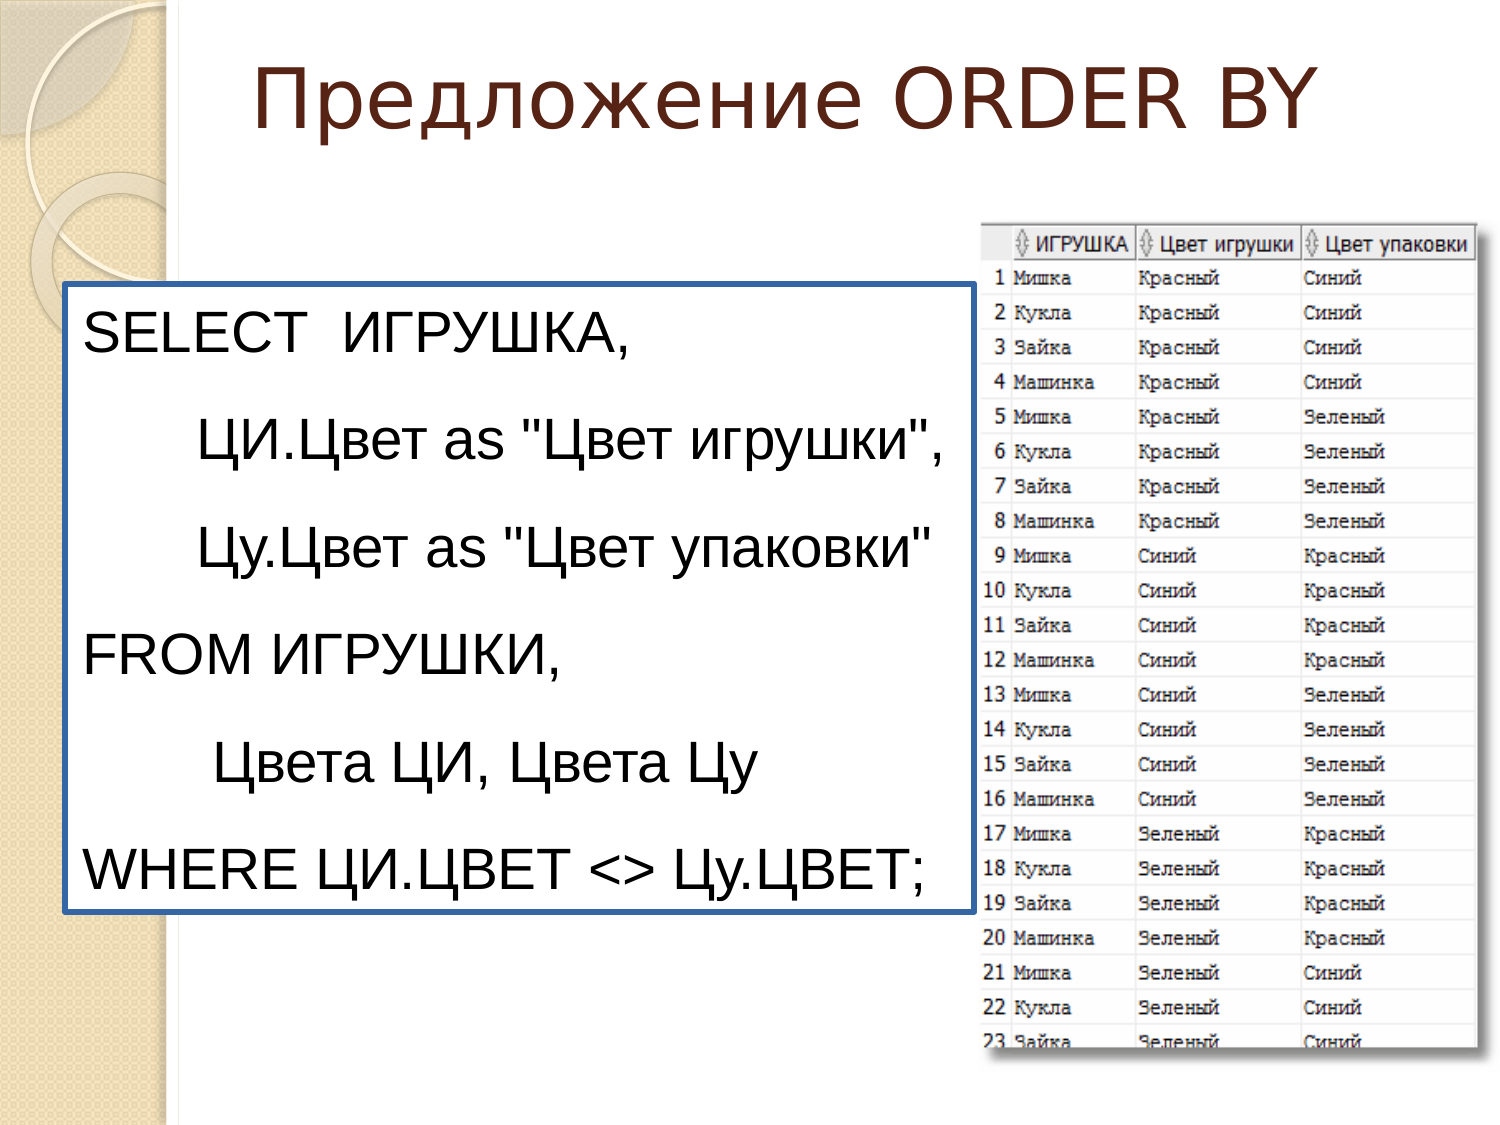

# Предложение ORDER BY
SELECT ИГРУШКА,
 ЦИ.Цвет as "Цвет игрушки",
 Цу.Цвет as "Цвет упаковки"
FROM ИГРУШКИ,
 Цвета ЦИ, Цвета Цу
WHERE ЦИ.ЦВЕТ <> Цу.ЦВЕТ;